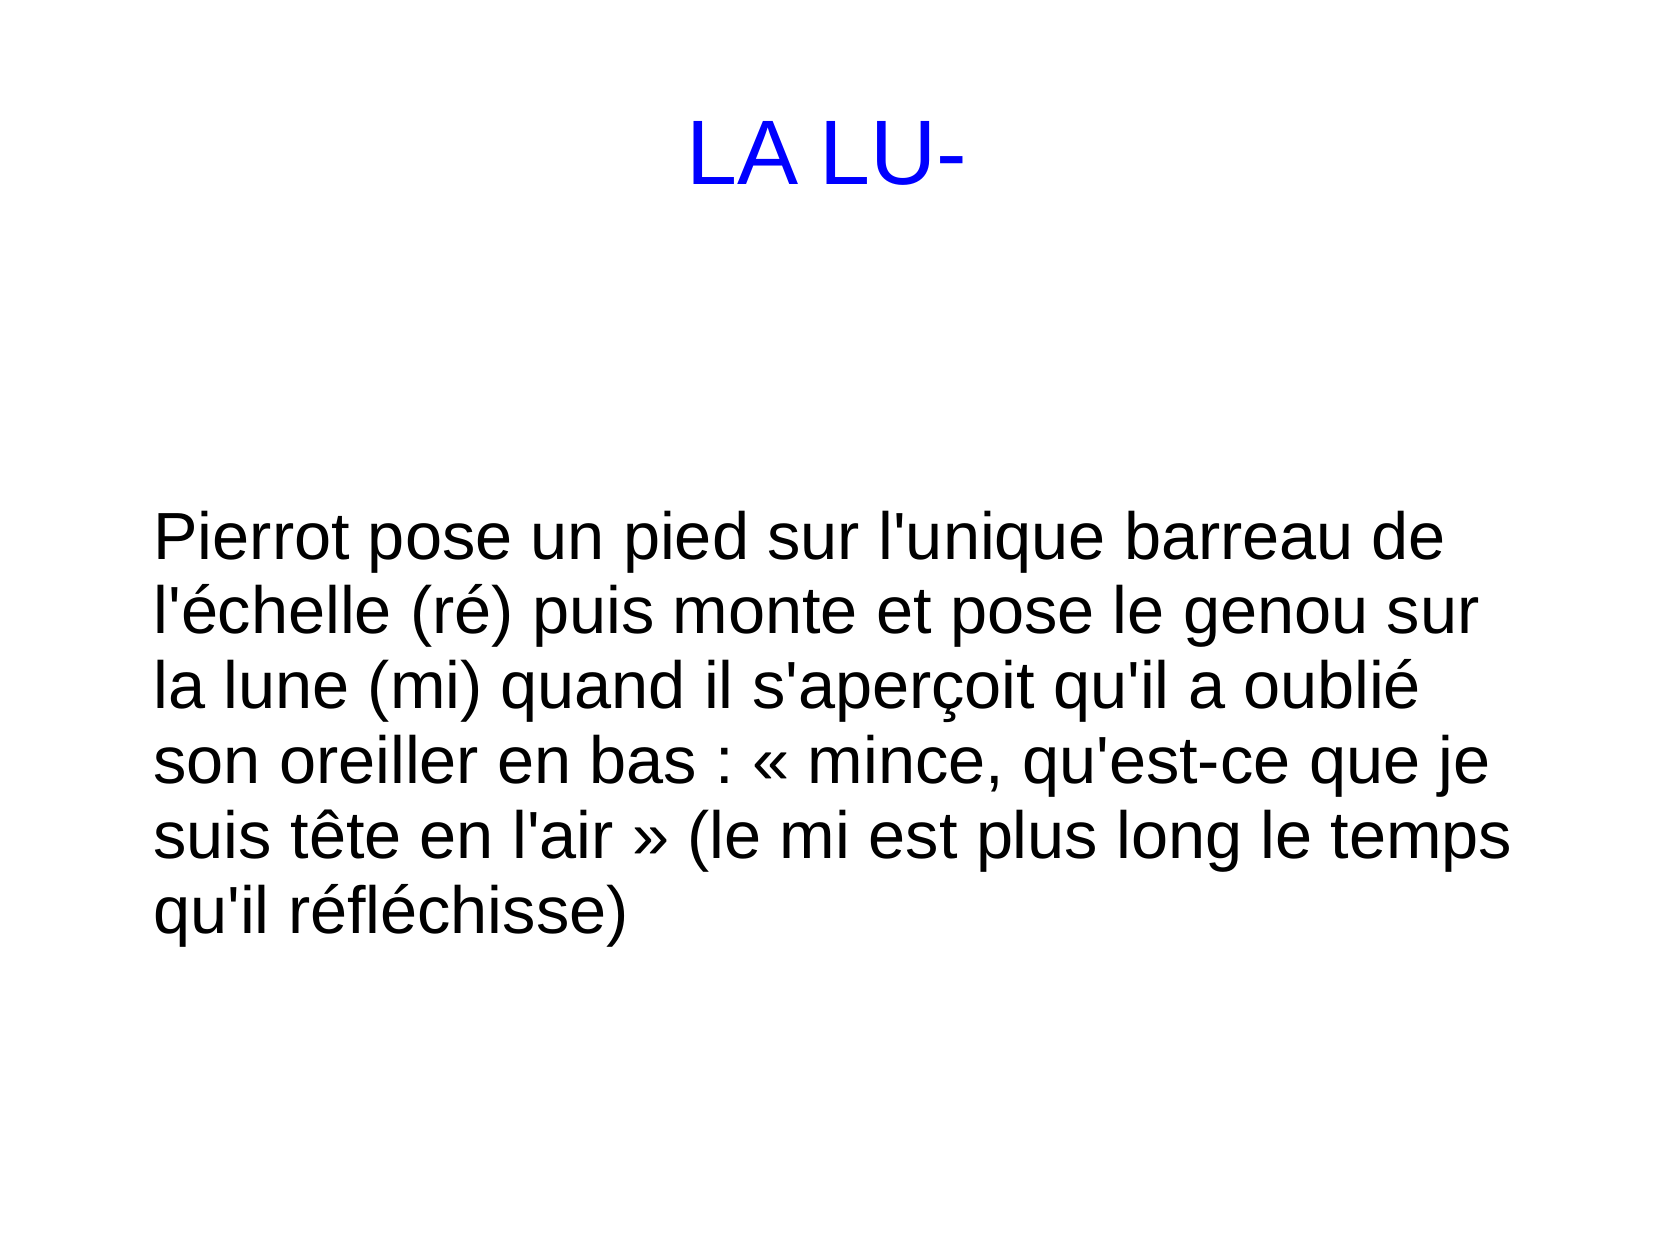

# LA LU-
Pierrot pose un pied sur l'unique barreau de l'échelle (ré) puis monte et pose le genou sur la lune (mi) quand il s'aperçoit qu'il a oublié son oreiller en bas : « mince, qu'est-ce que je suis tête en l'air » (le mi est plus long le temps qu'il réfléchisse)